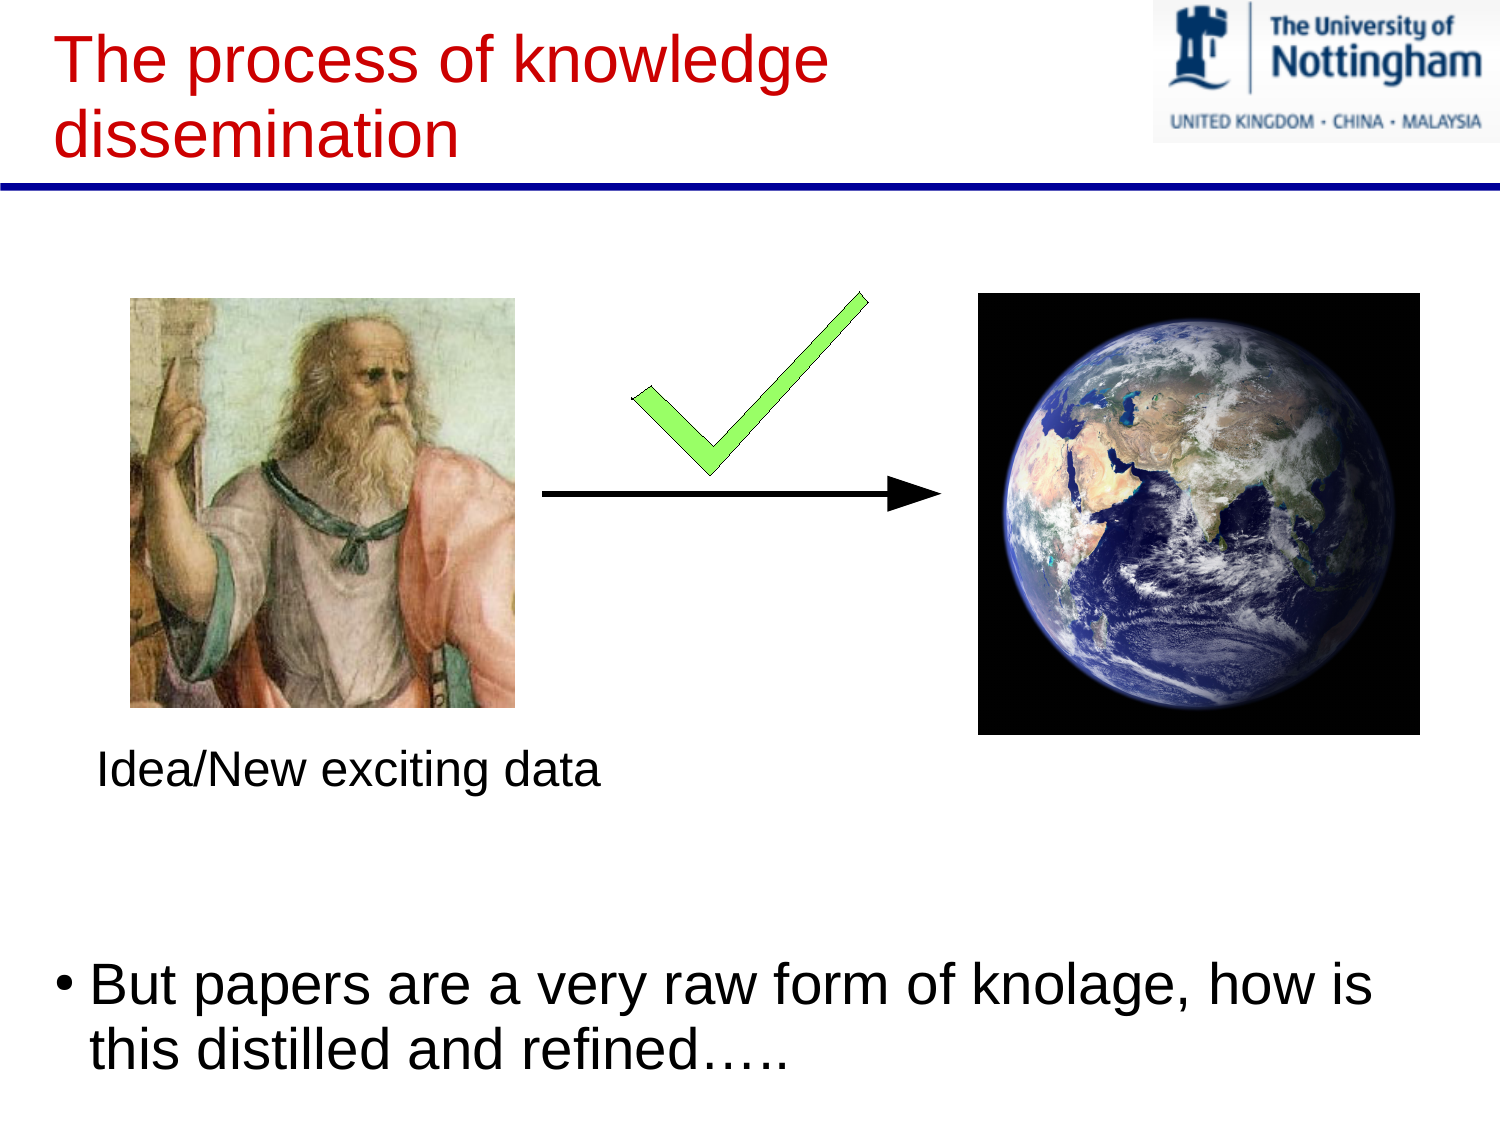

The process of knowledge dissemination
Idea/New exciting data
But papers are a very raw form of knolage, how is this distilled and refined…..